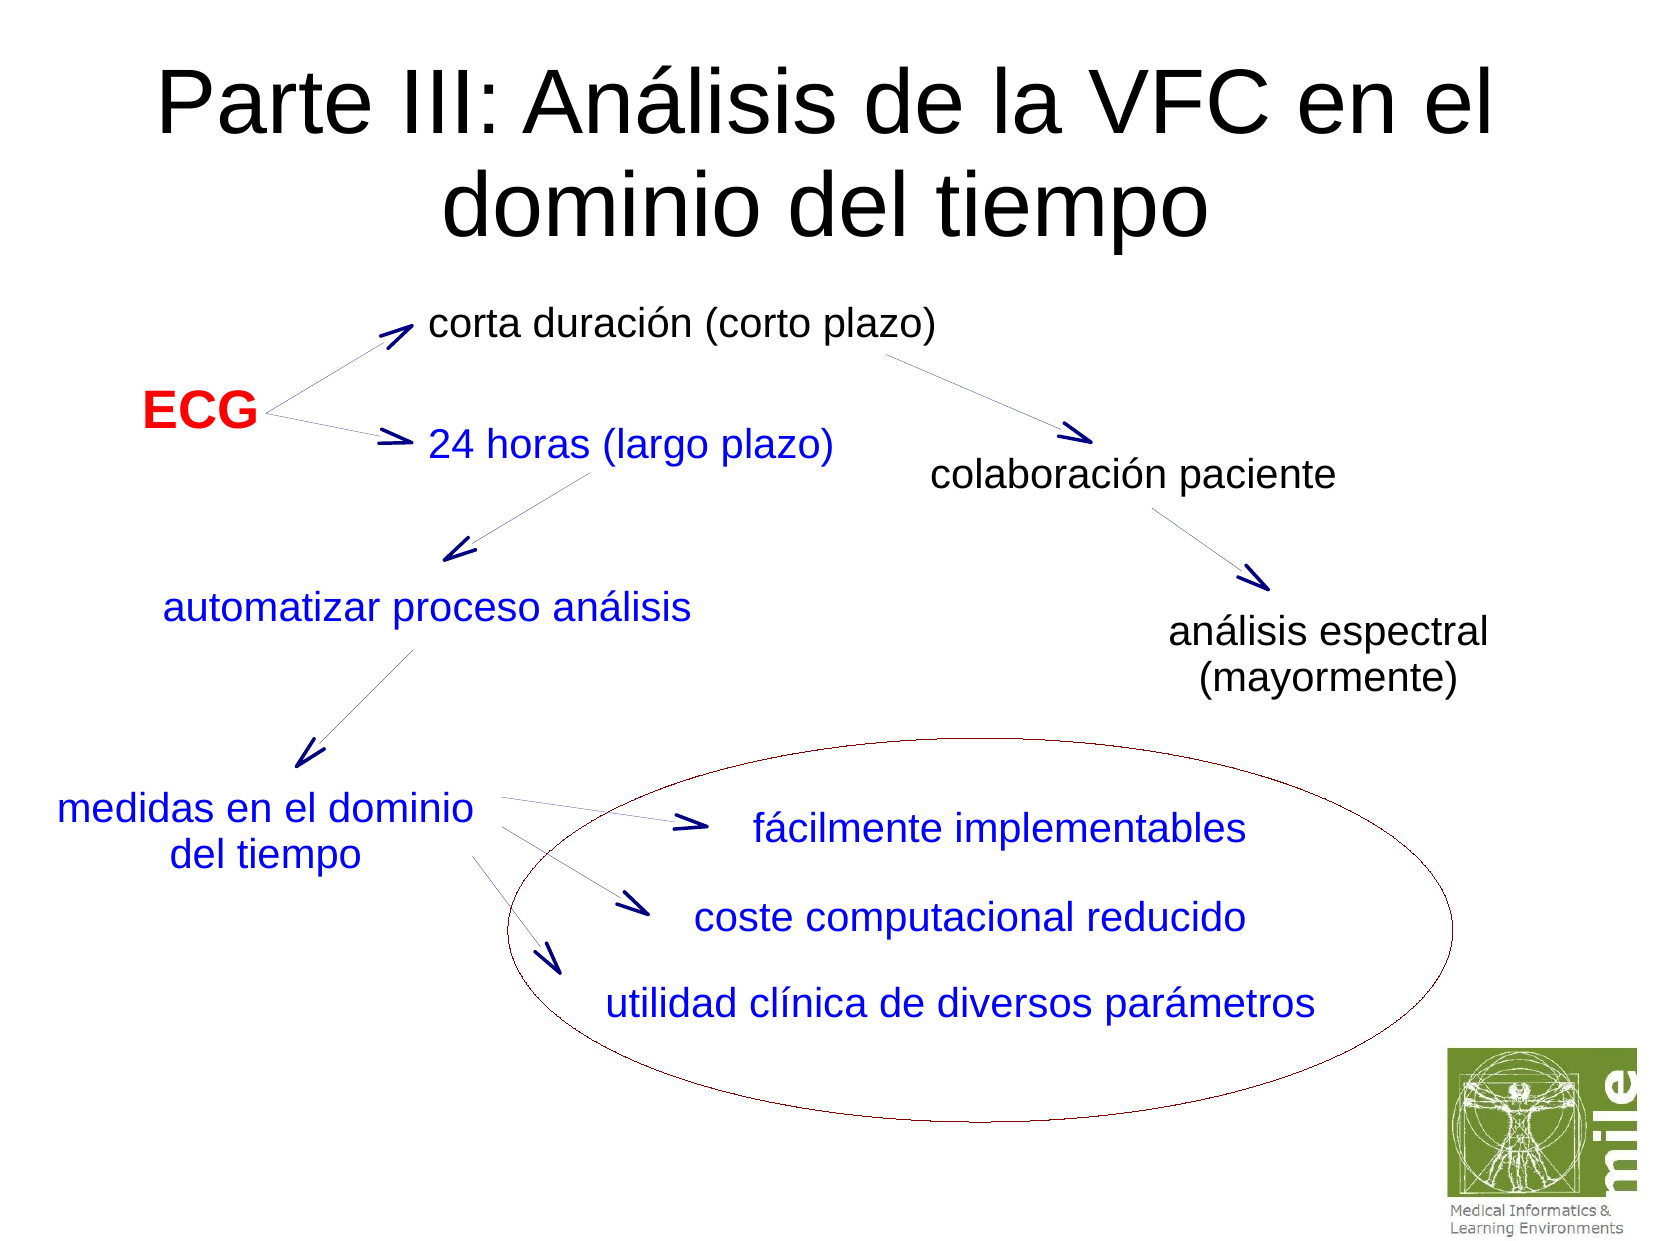

# Parte III: Análisis de la VFC en el dominio del tiempo
corta duración (corto plazo)
ECG
24 horas (largo plazo)
colaboración paciente
automatizar proceso análisis
análisis espectral (mayormente)
medidas en el dominio del tiempo
fácilmente implementables
coste computacional reducido
utilidad clínica de diversos parámetros